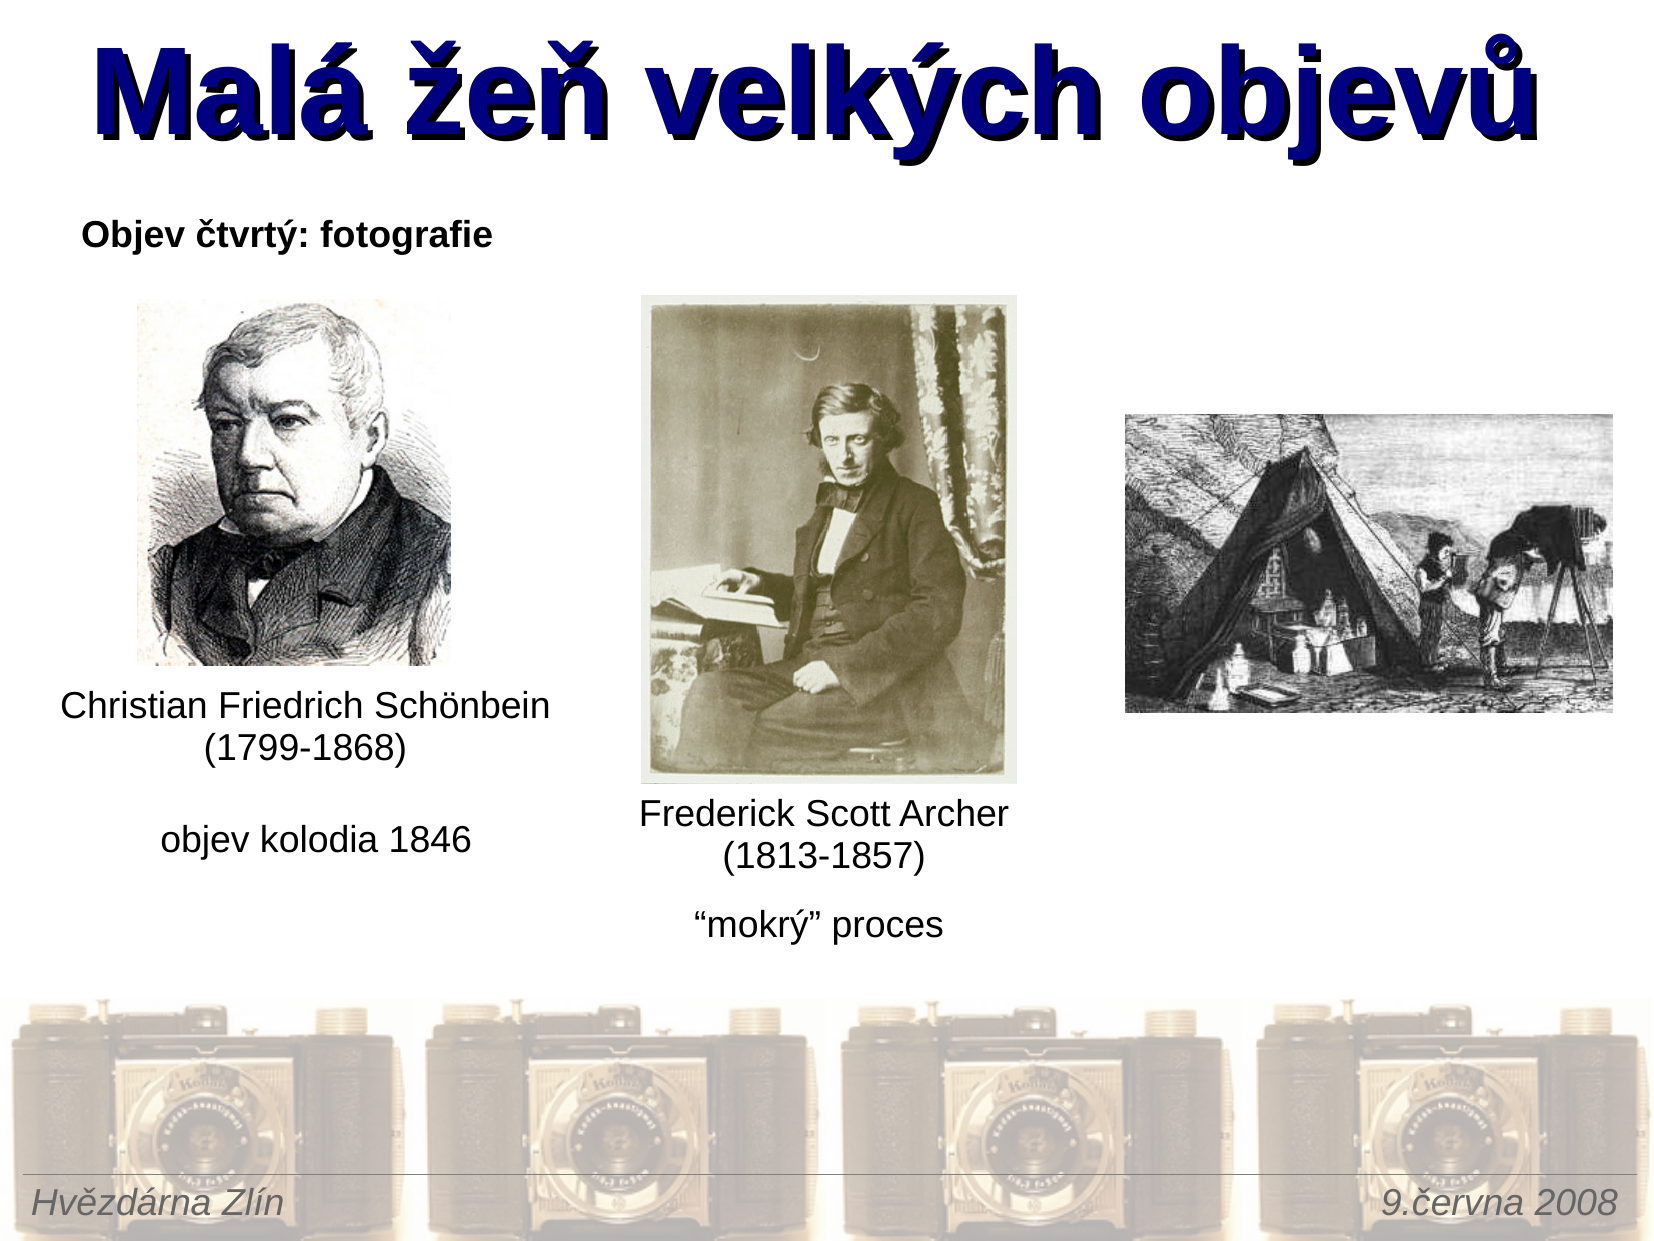

Malá žeň velkých objevů
Objev čtvrtý: fotografie
Christian Friedrich Schönbein
(1799-1868)
Frederick Scott Archer
(1813-1857)
objev kolodia 1846
“mokrý” proces
Hvězdárna Zlín															9.června 2008